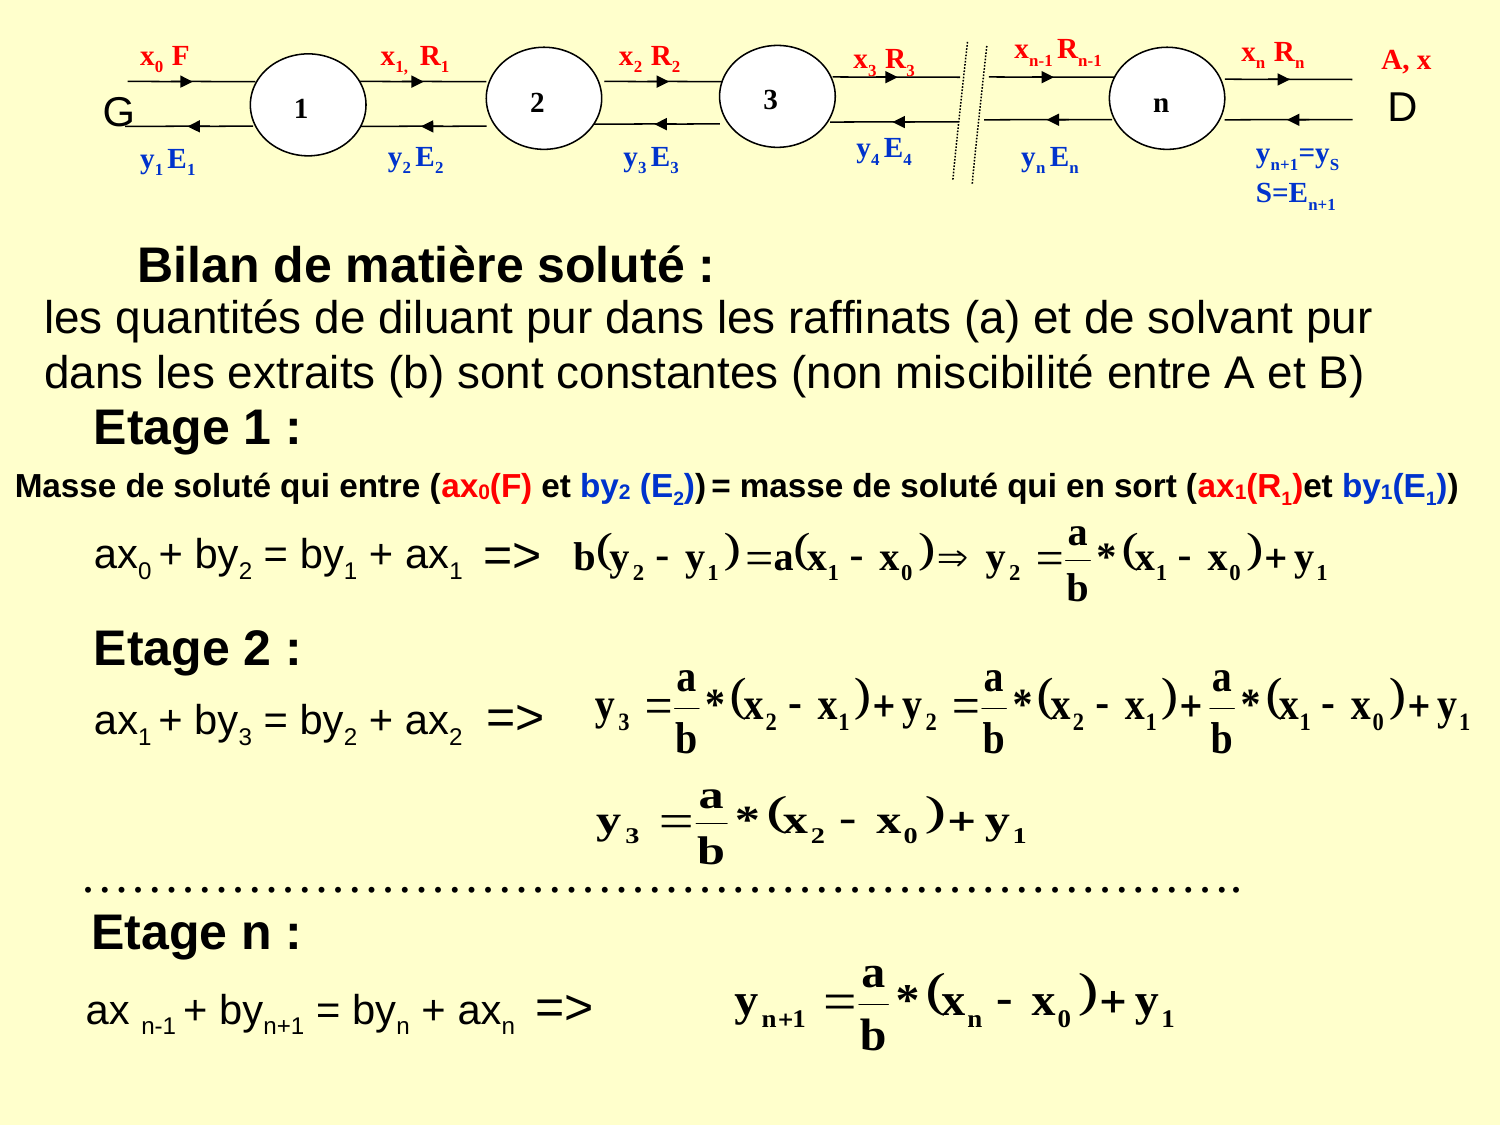

xn-1 Rn-1
yn En
xn Rn
x1, R1
x2 R2
y3 E3
x0 F
x3 R3
y4 E4
A, x
3
2
n
1
yn+1=yS
S=En+1
y2 E2
y1 E1
D
G
Bilan de matière soluté :
les quantités de diluant pur dans les raffinats (a) et de solvant pur dans les extraits (b) sont constantes (non miscibilité entre A et B)
Etage 1 :
Masse de soluté qui entre (ax0(F) et by2 (E2)) = masse de soluté qui en sort (ax1(R1)et by1(E1))
=>
ax0 + by2 = by1 + ax1
Etage 2 :
ax1 + by3 = by2 + ax2 =>
…………………………………………………………….
Etage n :
ax n-1 + byn+1 = byn + axn	=>